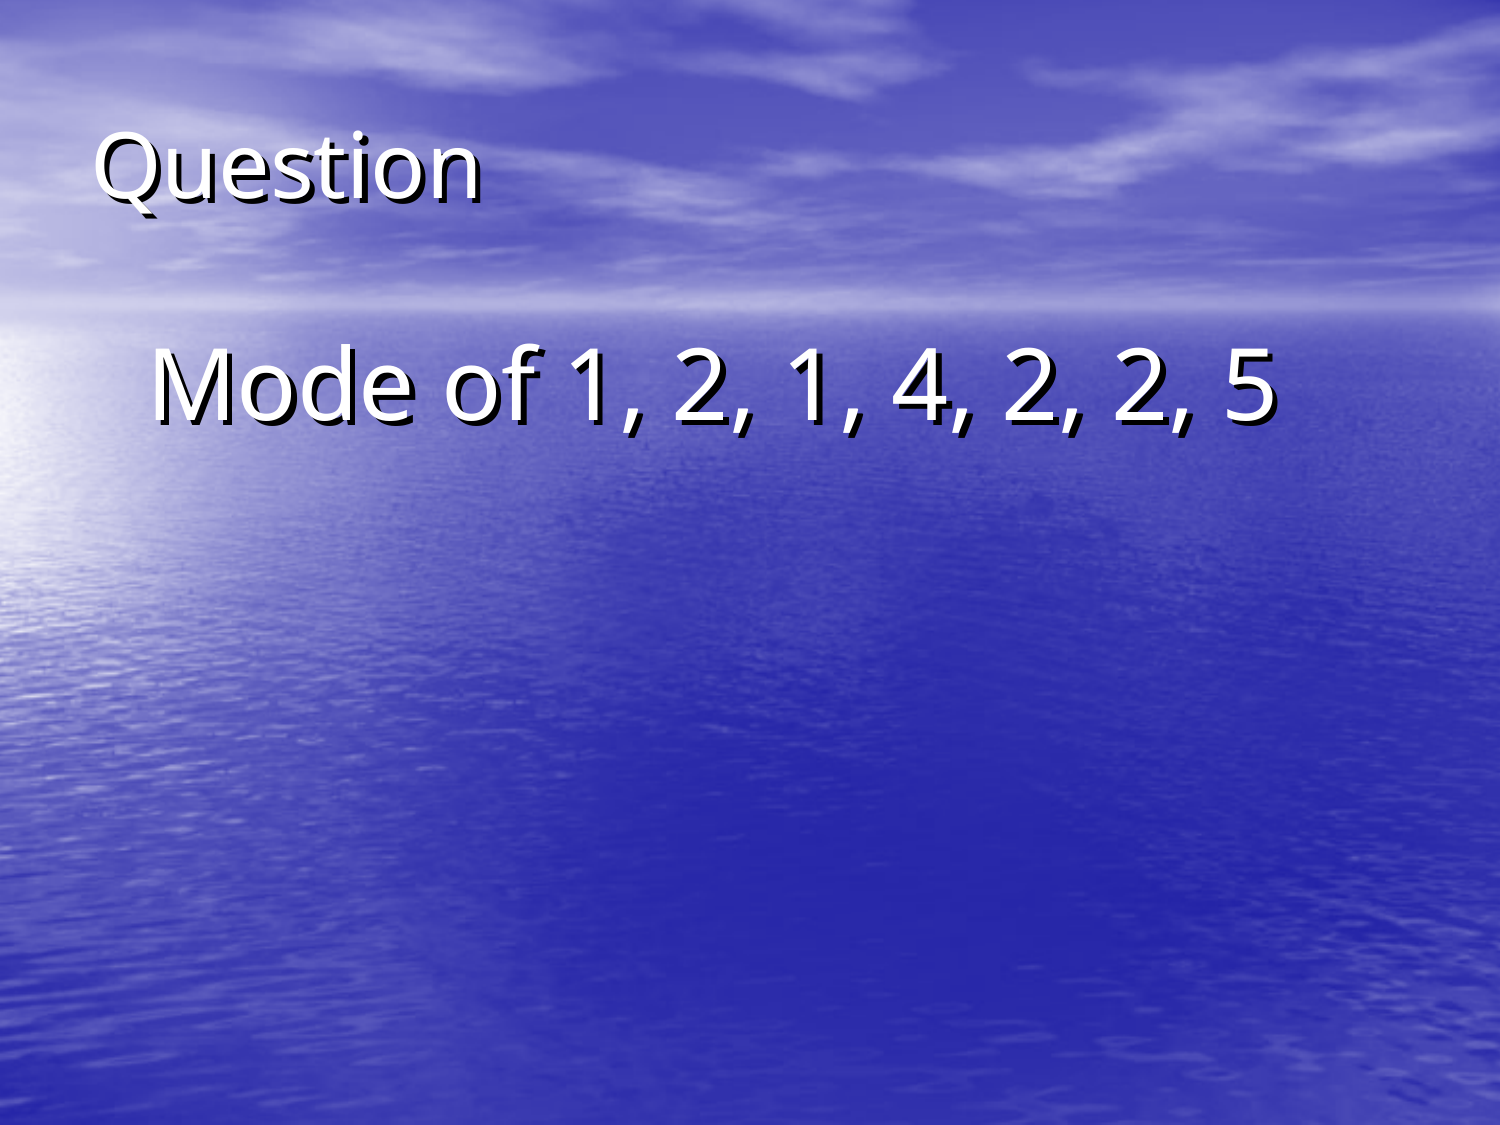

# Question
Mode of 1, 2, 1, 4, 2, 2, 5